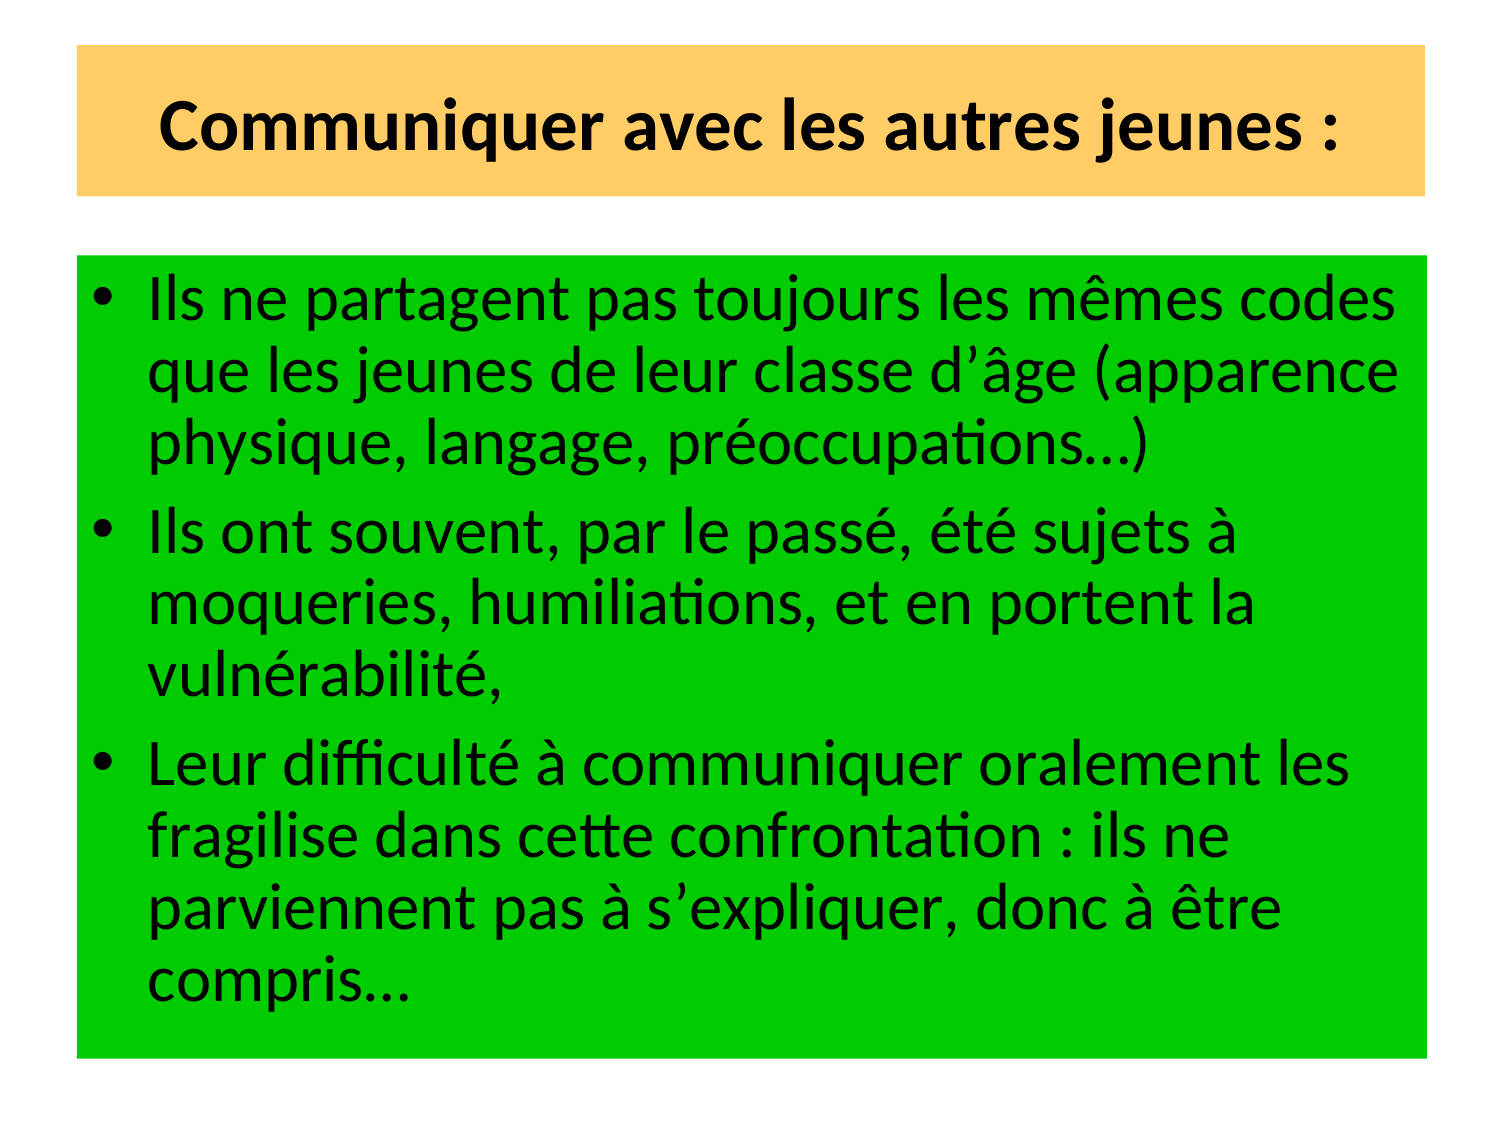

# Communiquer avec les autres jeunes :
Ils ne partagent pas toujours les mêmes codes que les jeunes de leur classe d’âge (apparence physique, langage, préoccupations…)
Ils ont souvent, par le passé, été sujets à moqueries, humiliations, et en portent la vulnérabilité,
Leur difficulté à communiquer oralement les fragilise dans cette confrontation : ils ne parviennent pas à s’expliquer, donc à être compris…